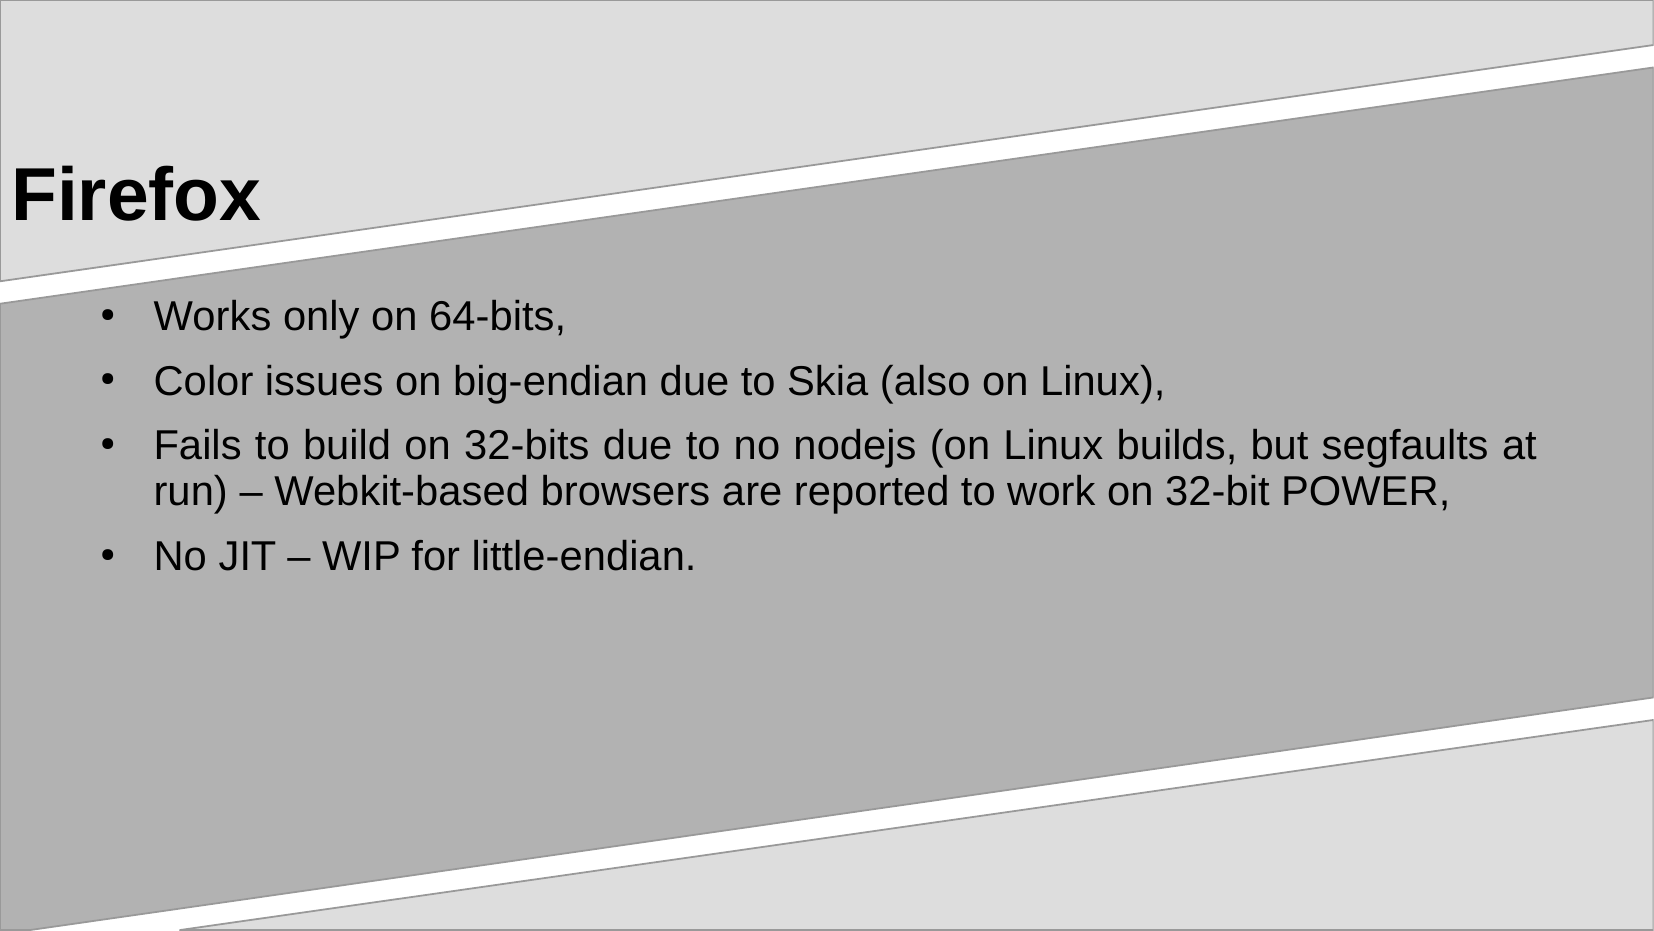

# Firefox
Works only on 64-bits,
Color issues on big-endian due to Skia (also on Linux),
Fails to build on 32-bits due to no nodejs (on Linux builds, but segfaults at run) – Webkit-based browsers are reported to work on 32-bit POWER,
No JIT – WIP for little-endian.